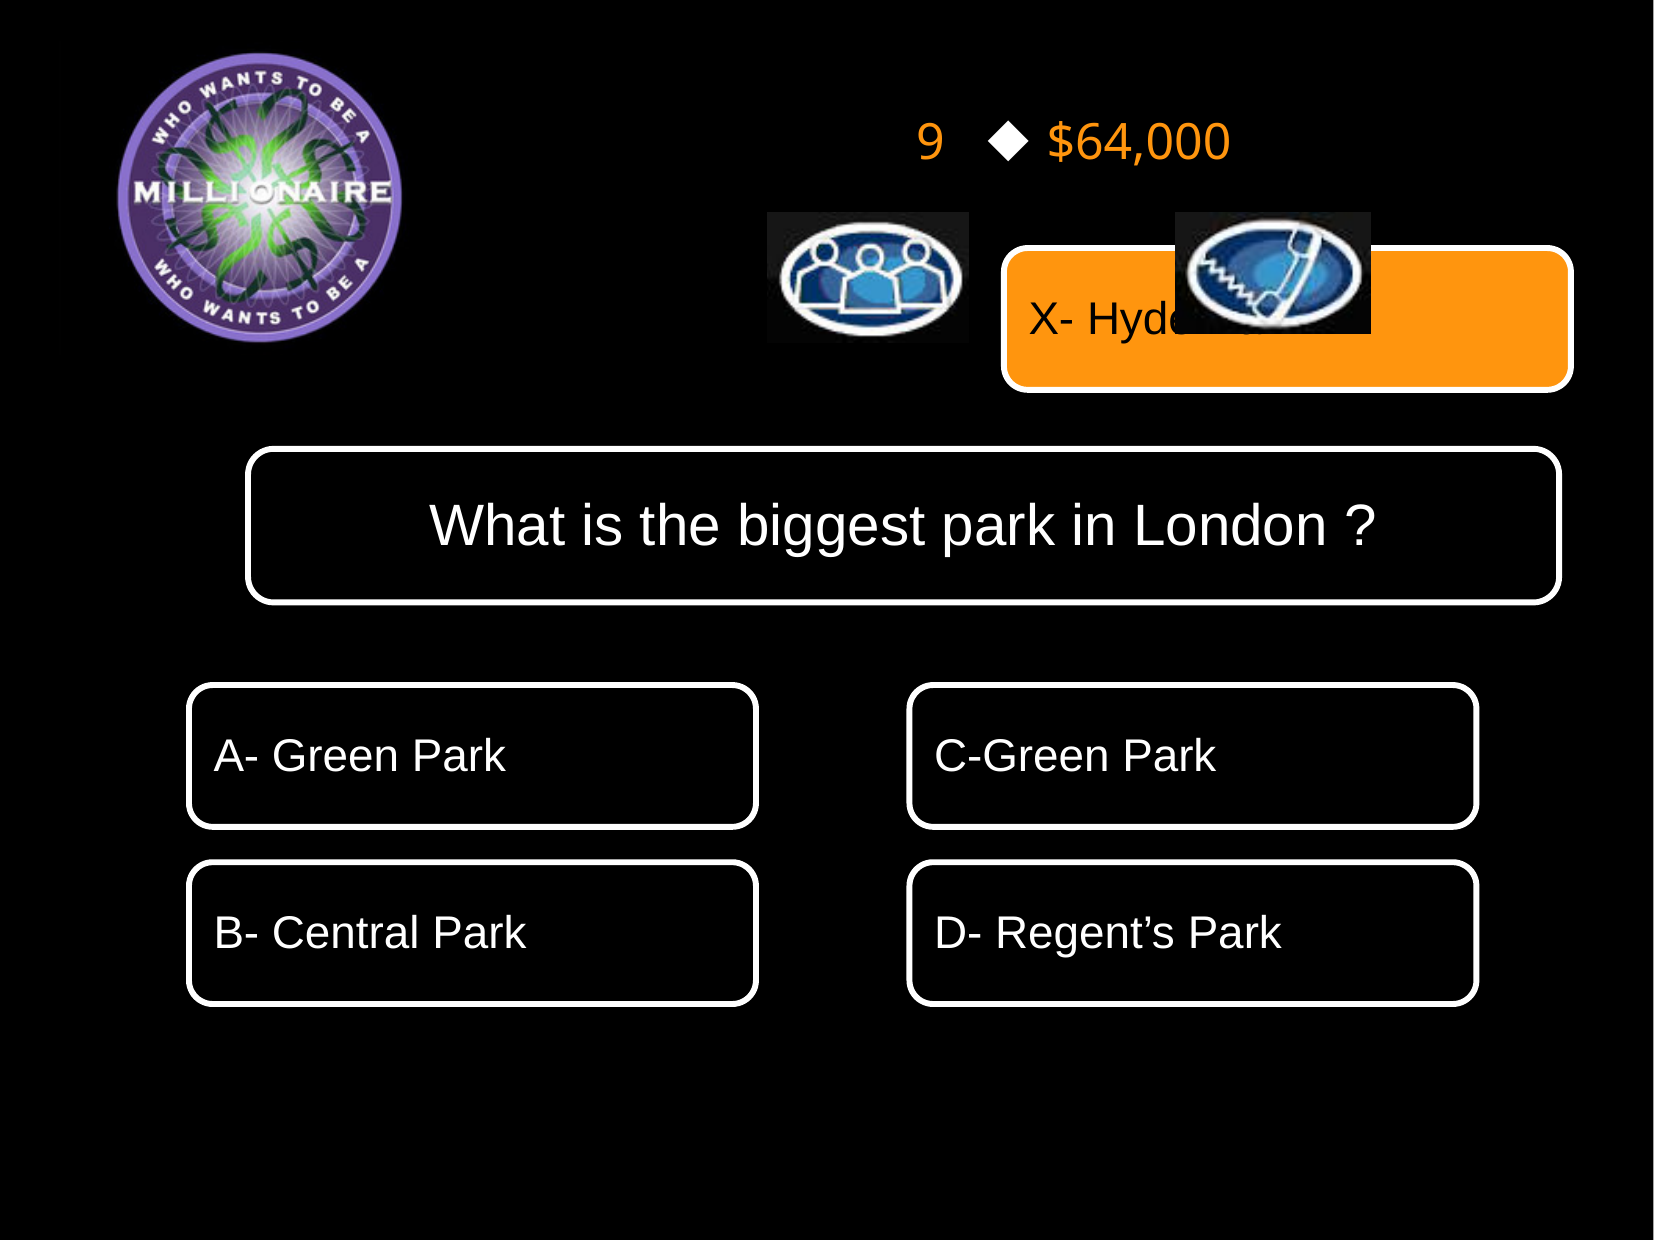

9  $64,000
X- Hyde Park
What is the biggest park in London ?
A- Green Park
C-Green Park
B- Central Park
D- Regent’s Park